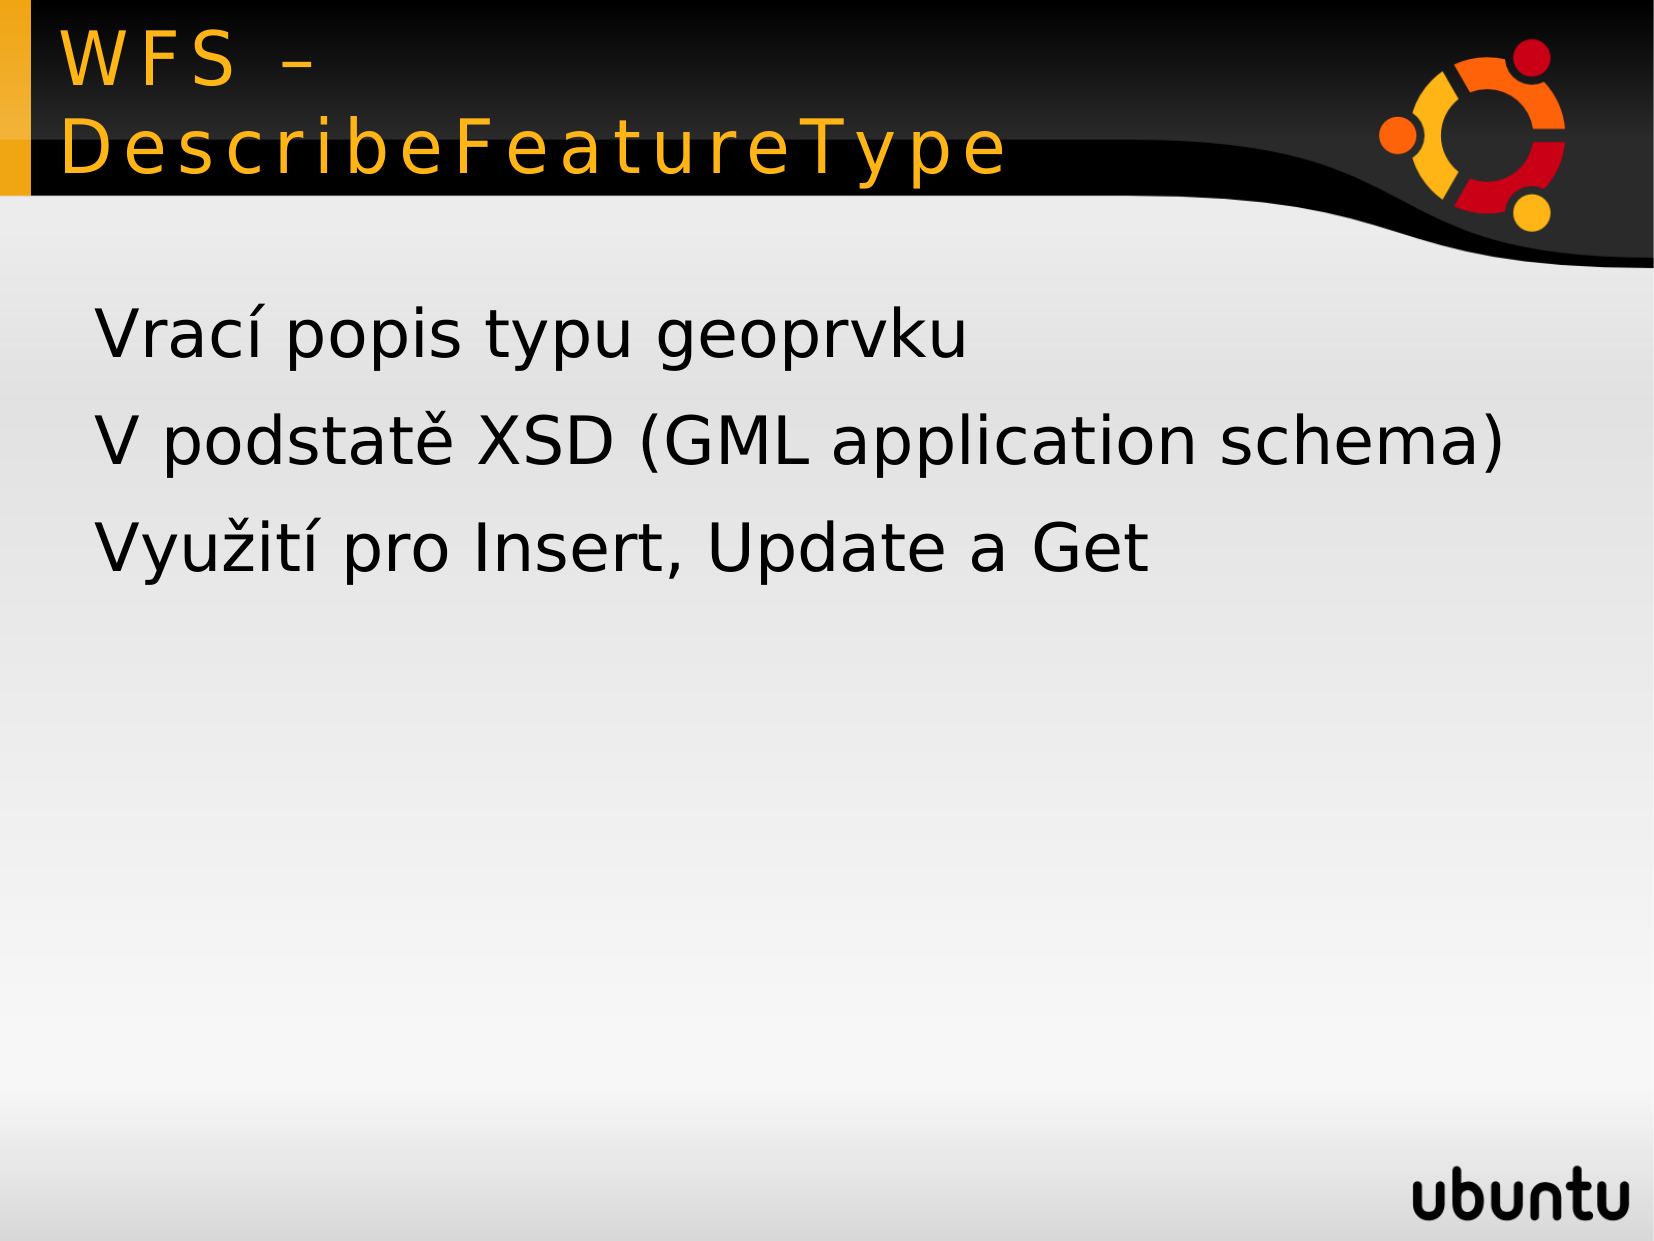

# WFS – DescribeFeatureType
Vrací popis typu geoprvku
V podstatě XSD (GML application schema)
Využití pro Insert, Update a Get